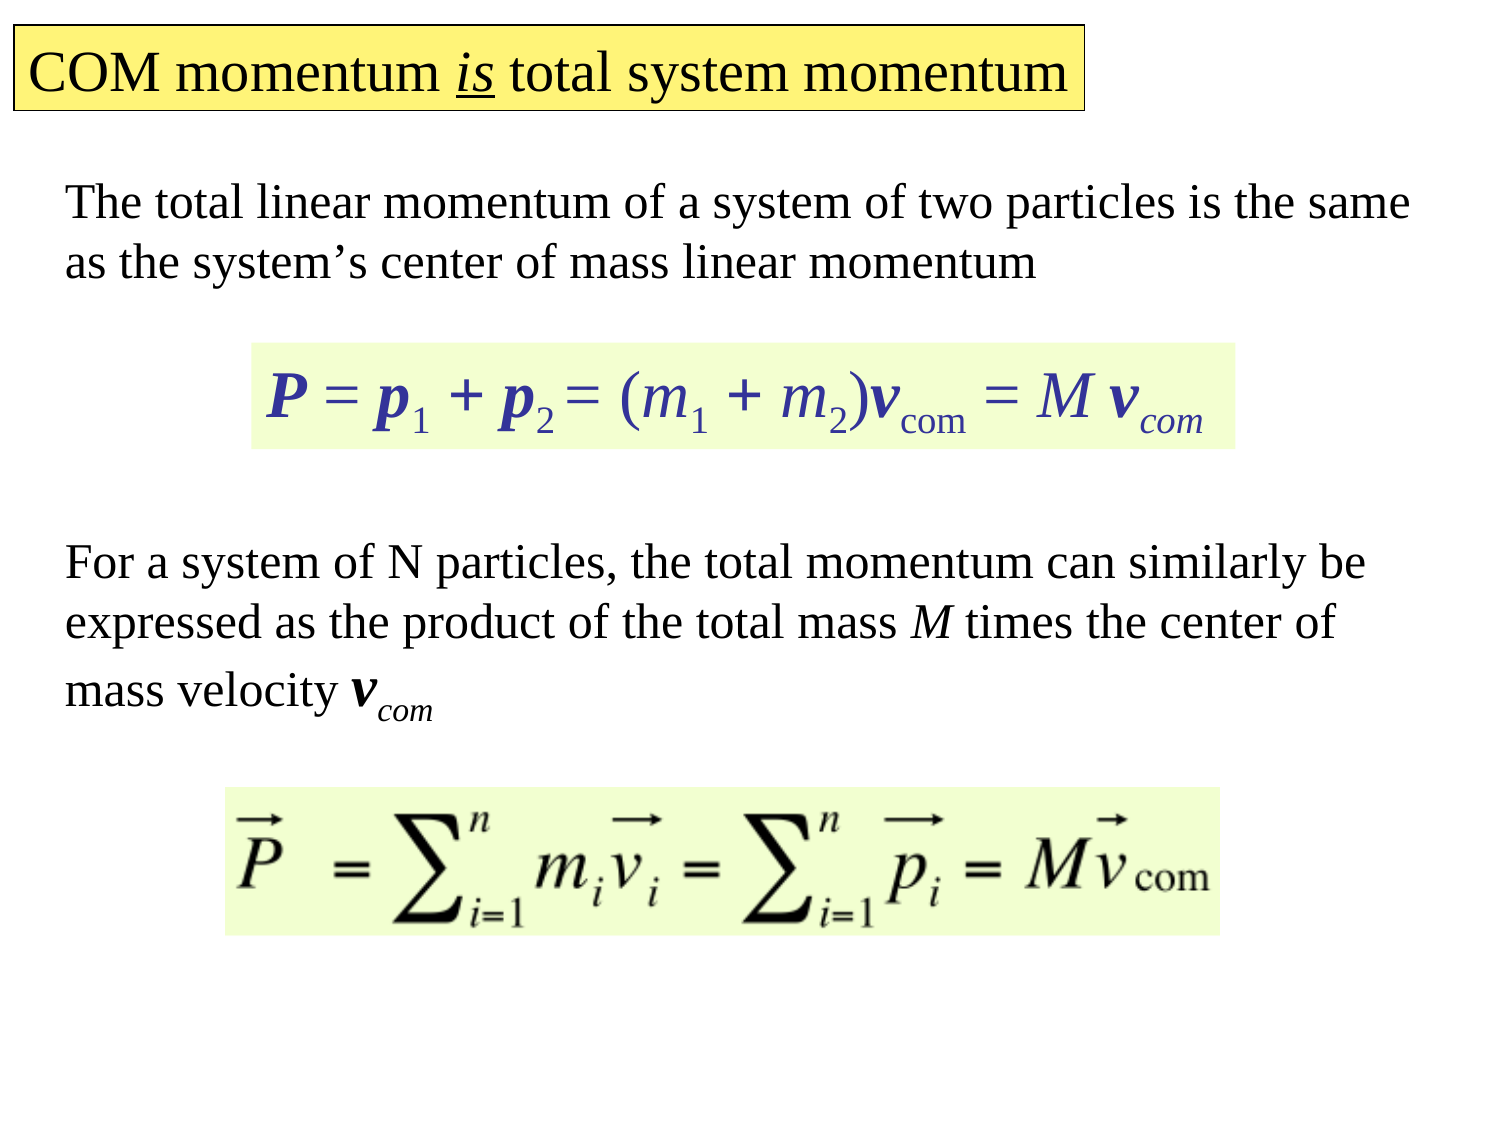

COM momentum is total system momentum
The total linear momentum of a system of two particles is the same as the system’s center of mass linear momentum
For a system of N particles, the total momentum can similarly be expressed as the product of the total mass M times the center of mass velocity vcom
P = p1 + p2 = (m1 + m2)vcom = M vcom